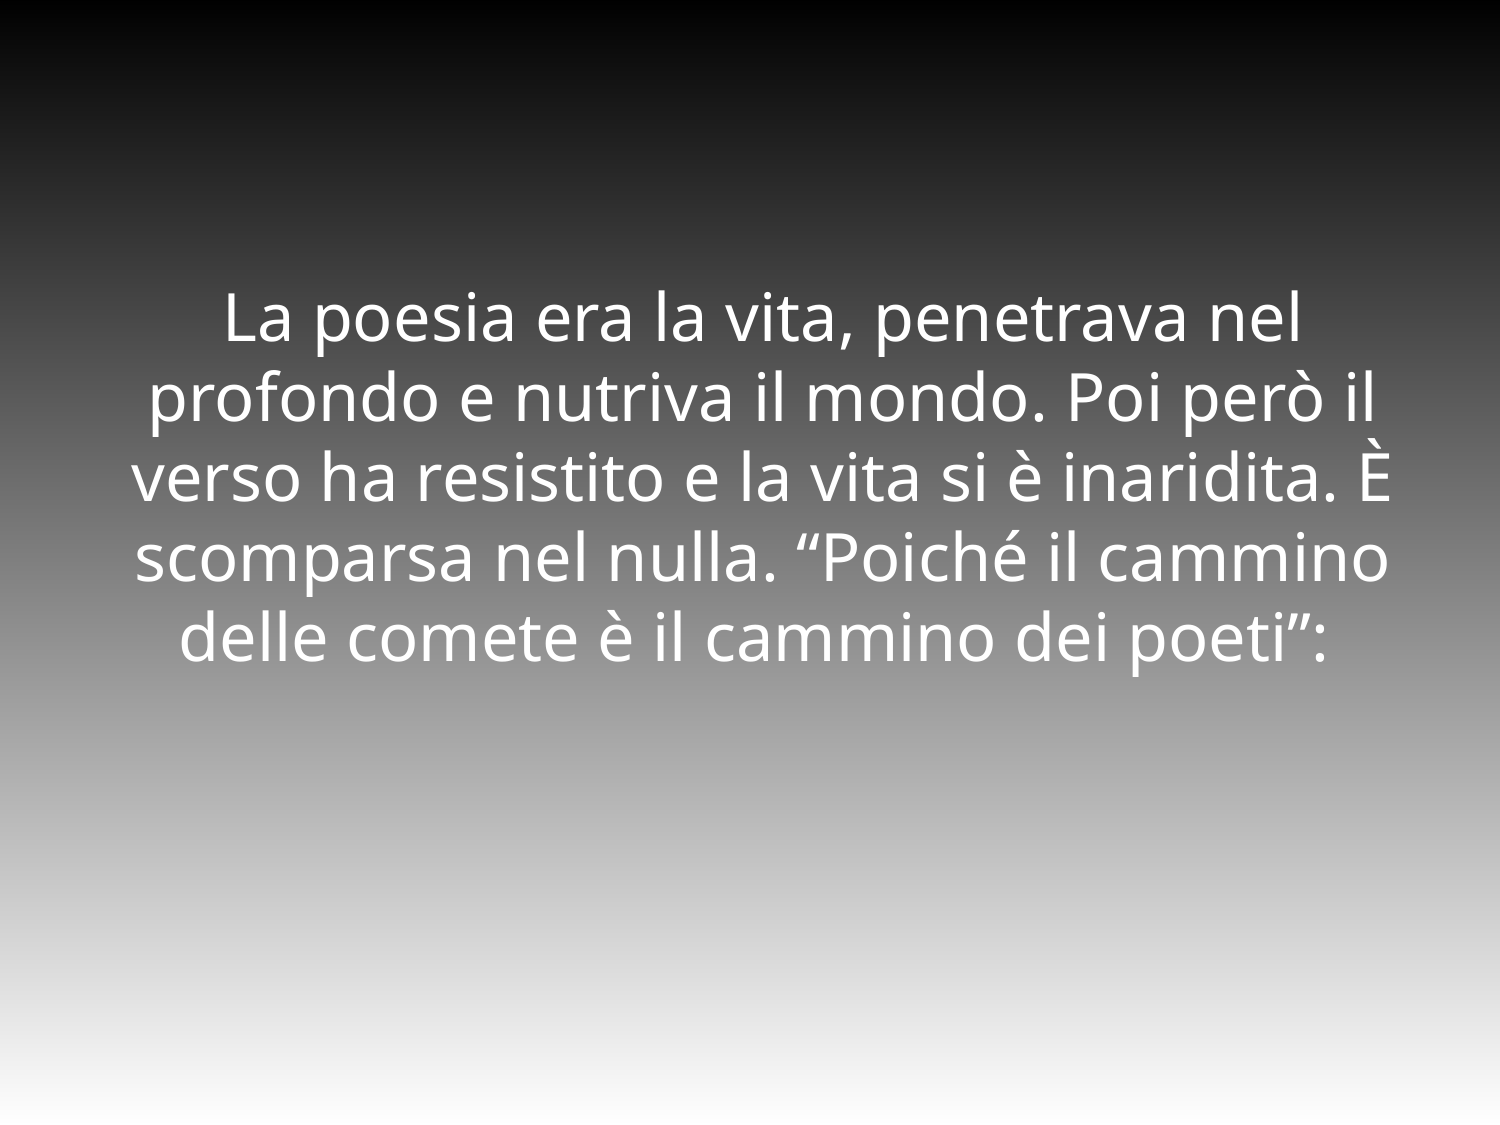

# La poesia era la vita, penetrava nel profondo e nutriva il mondo. Poi però il verso ha resistito e la vita si è inaridita. È scomparsa nel nulla. “Poiché il cammino delle comete è il cammino dei poeti”: